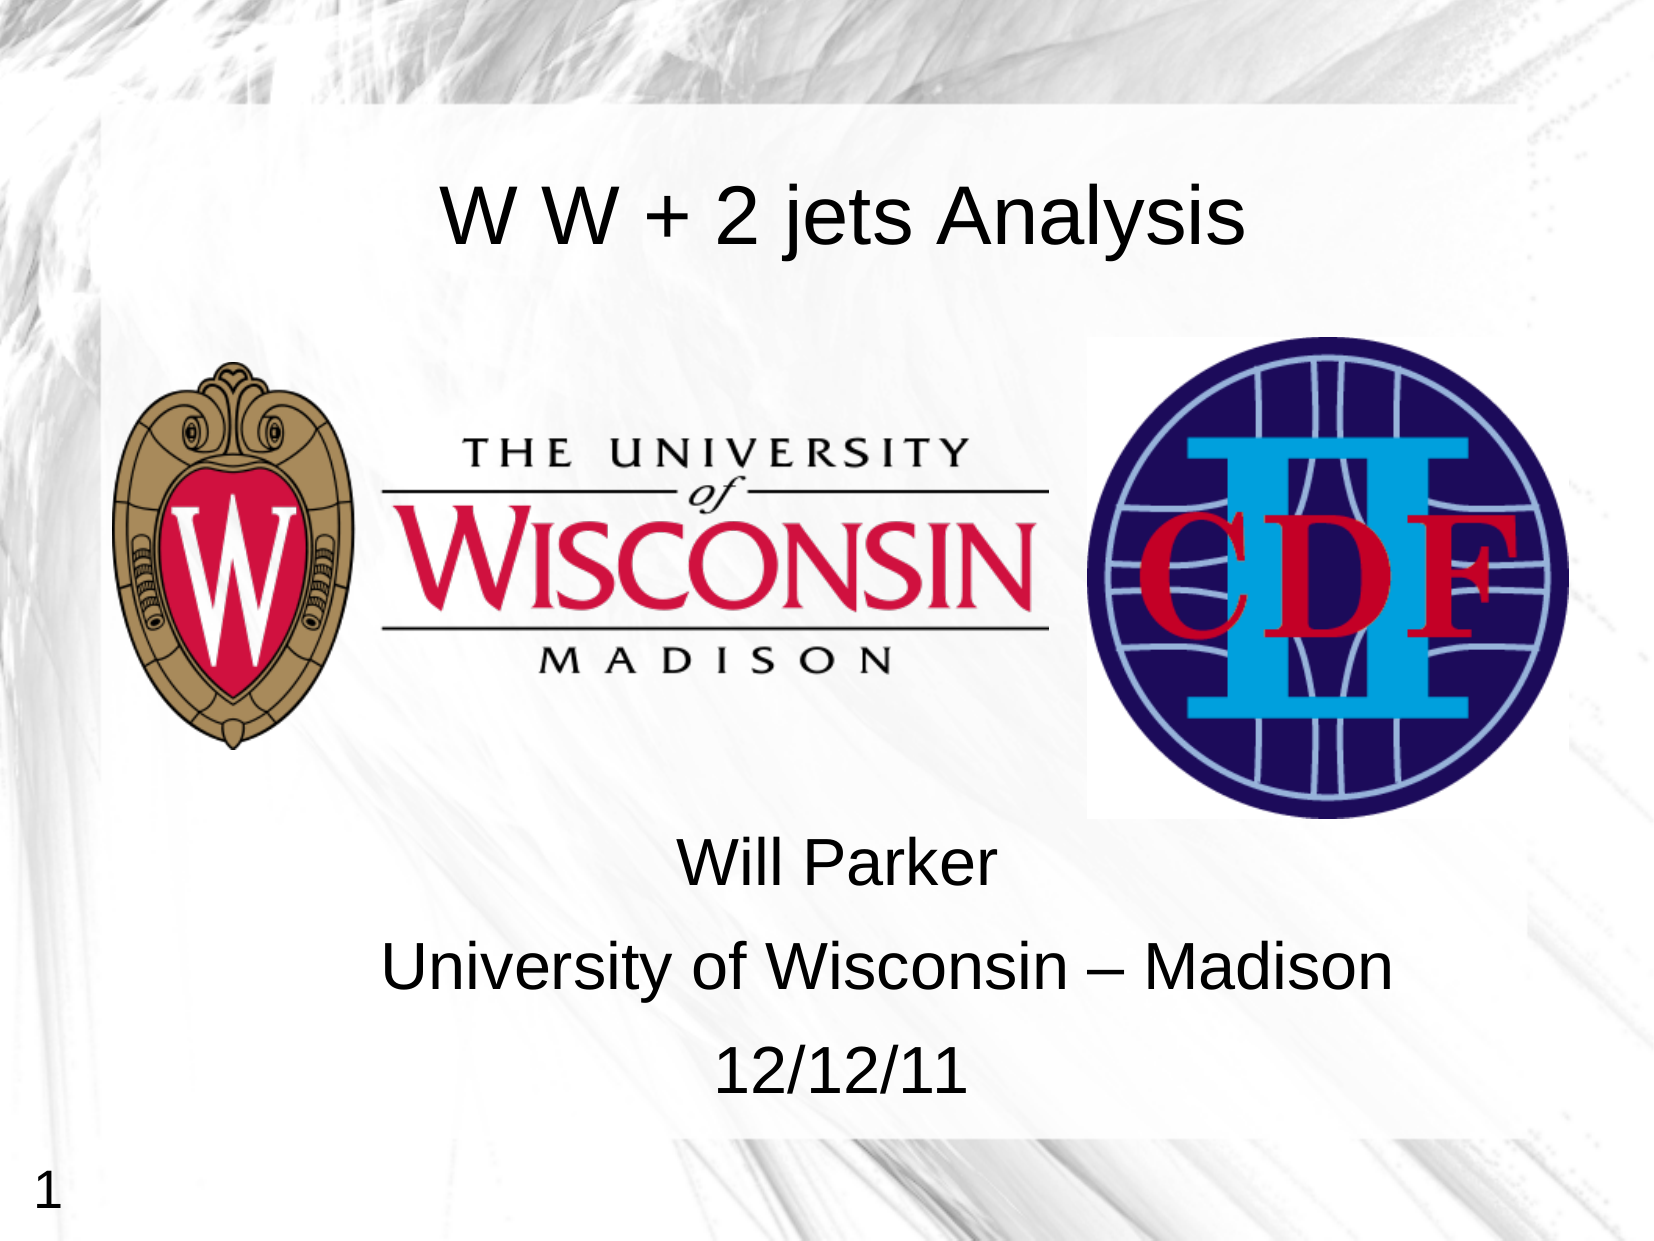

# W W + 2 jets Analysis
 Will Parker
University of Wisconsin – Madison
 12/12/11
1